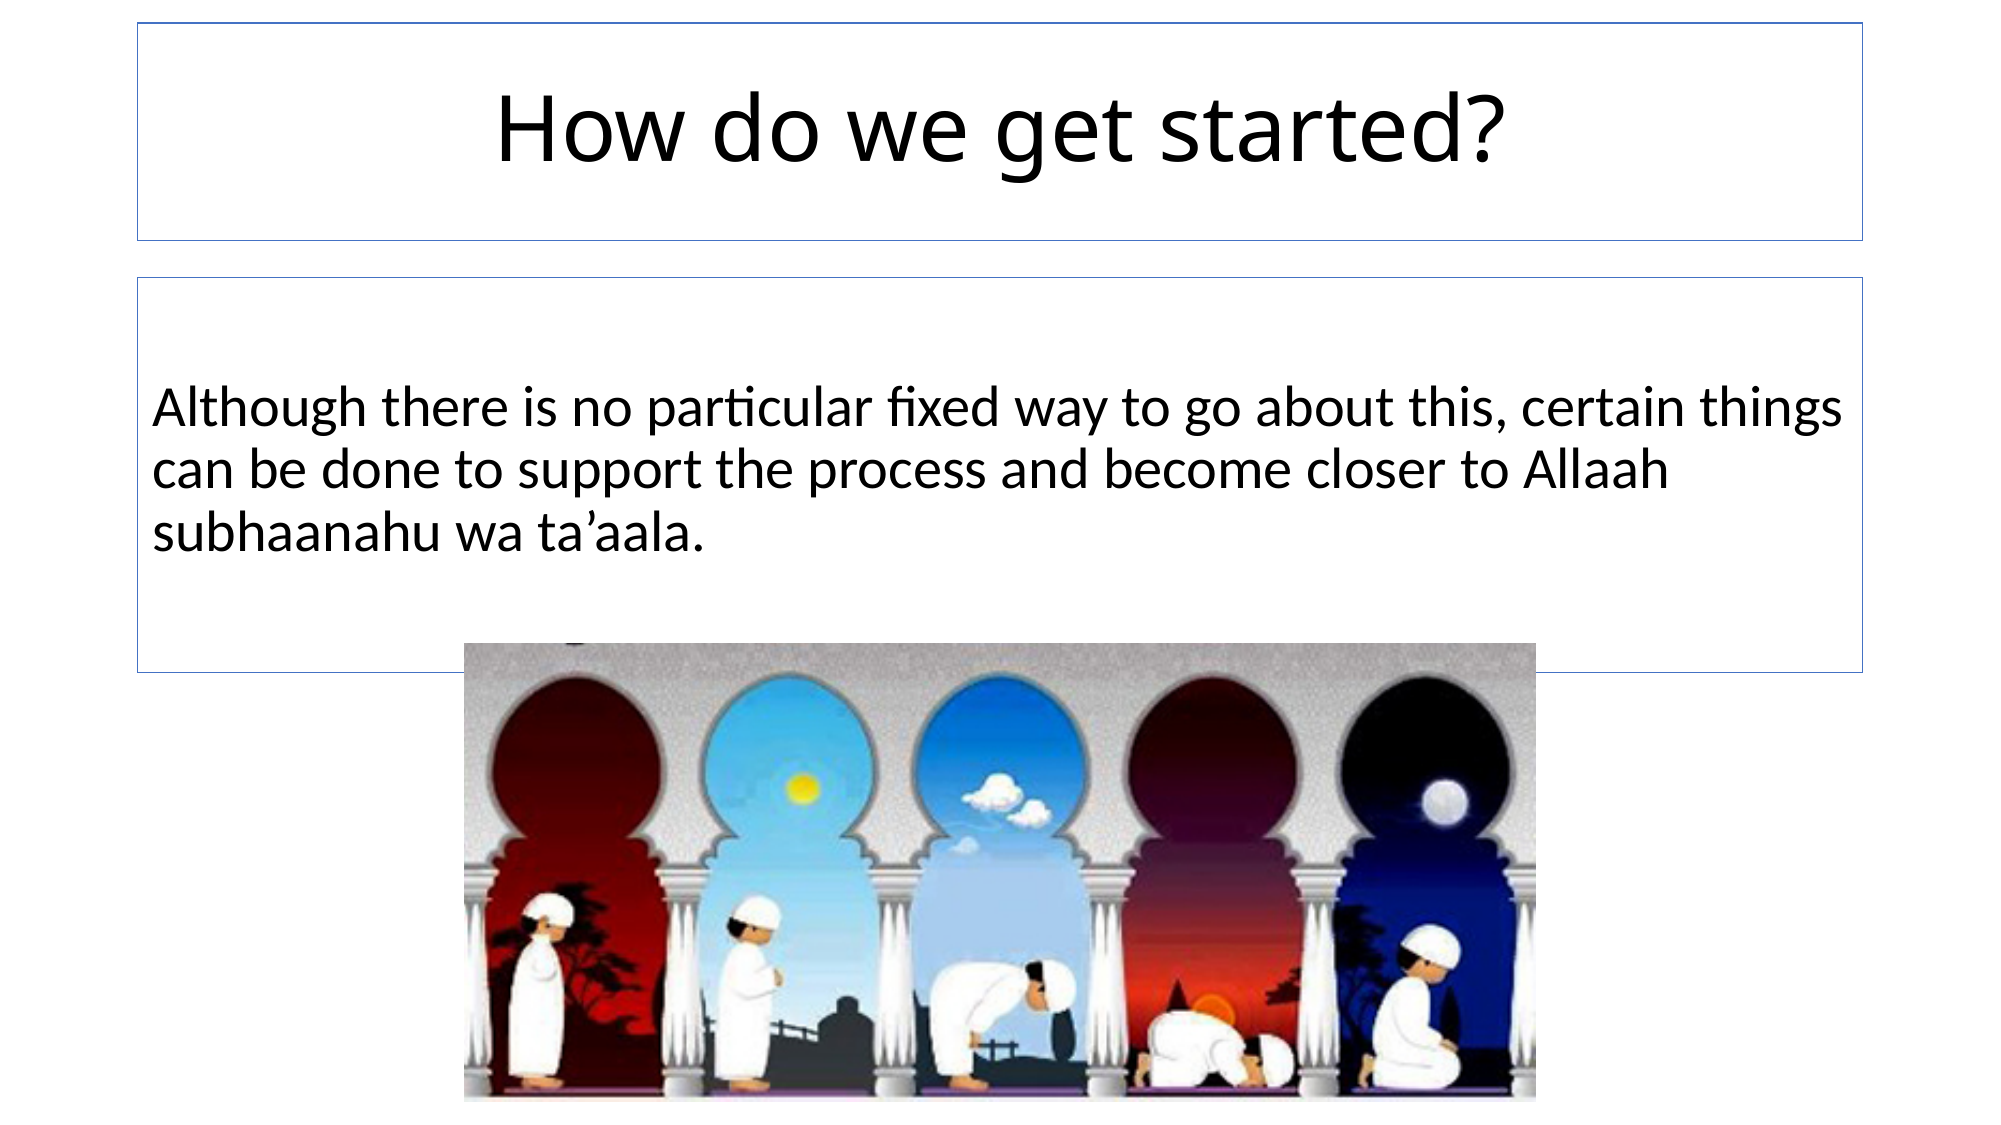

# How do we get started?
Although there is no particular fixed way to go about this, certain things can be done to support the process and become closer to Allaah subhaanahu wa ta’aala.